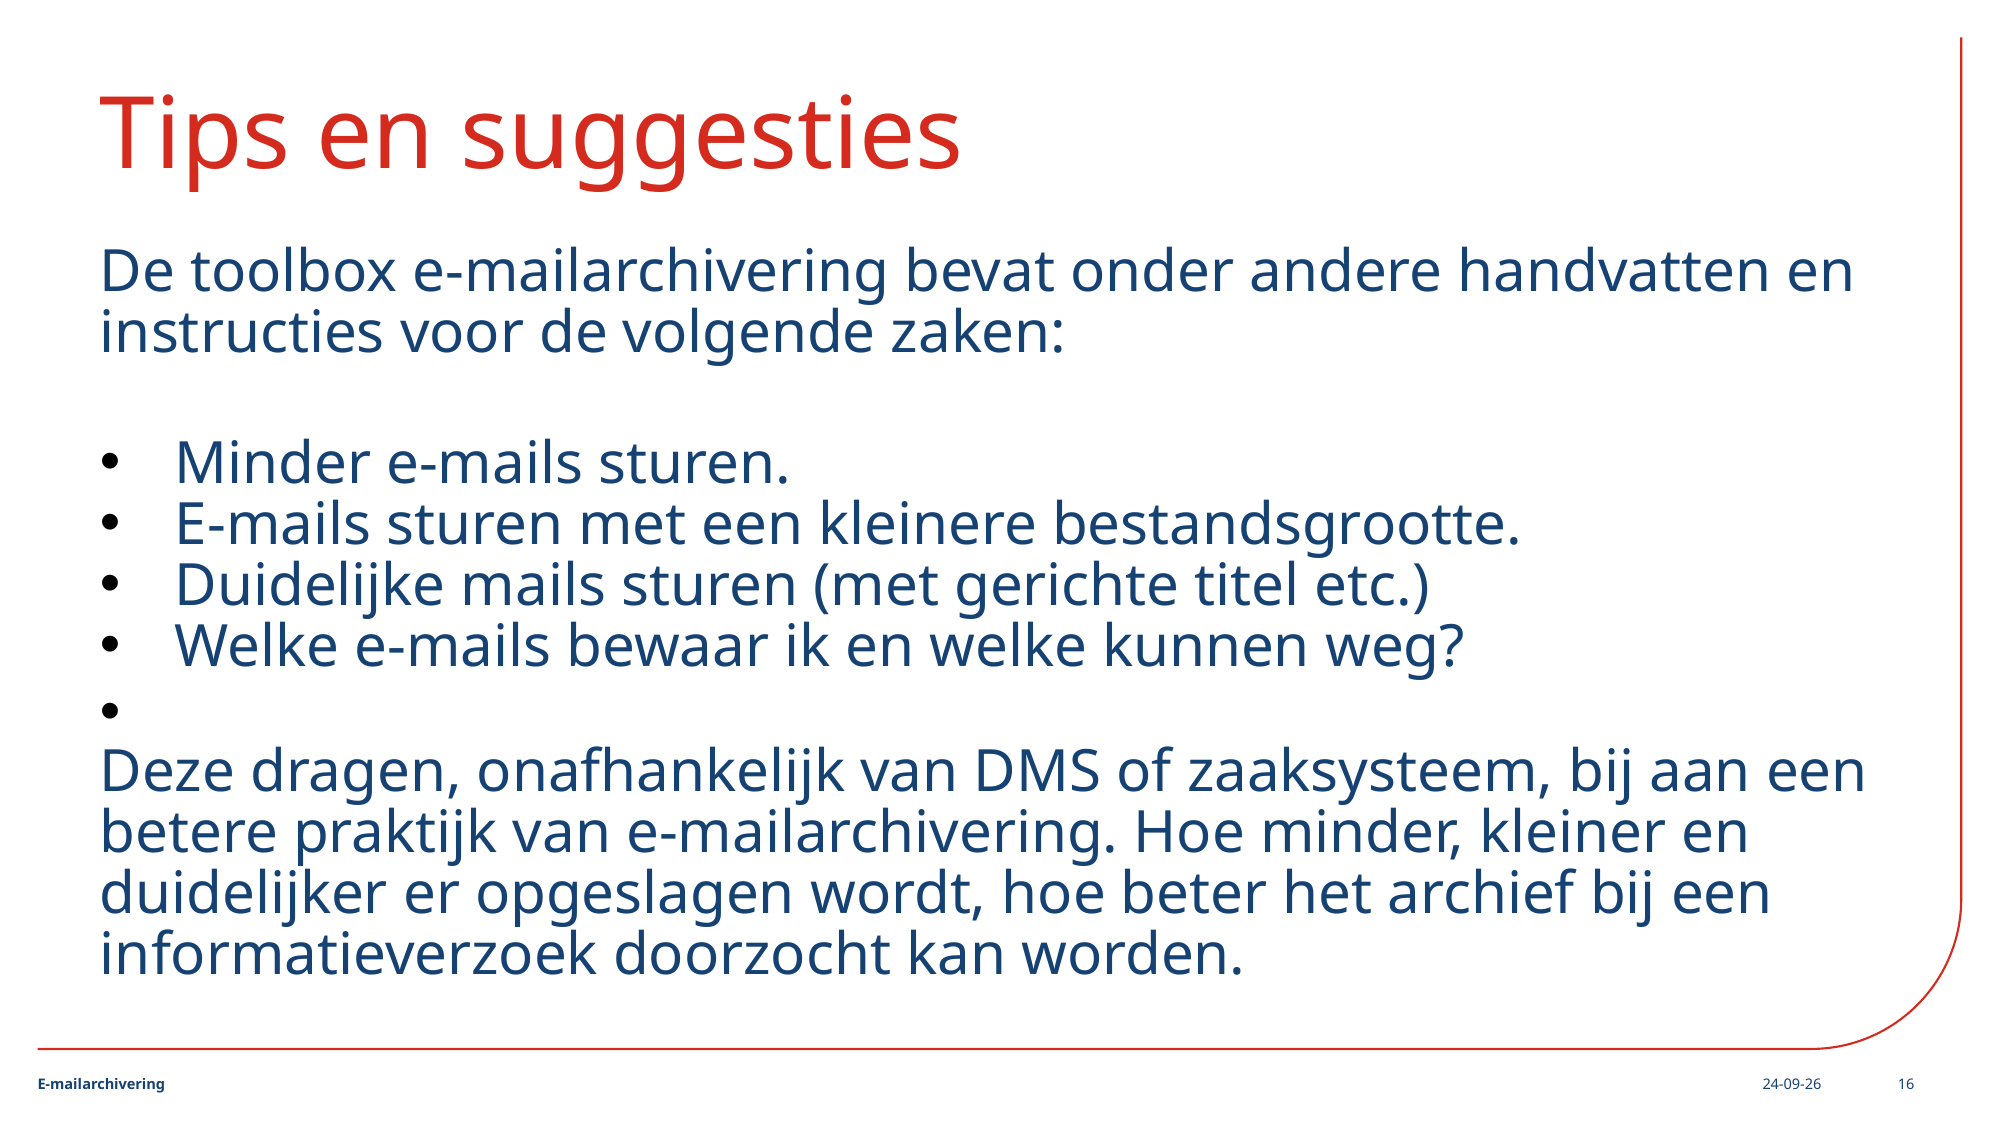

# Tips en suggesties
De toolbox e-mailarchivering bevat onder andere handvatten en instructies voor de volgende zaken:
Minder e-mails sturen.
E-mails sturen met een kleinere bestandsgrootte.
Duidelijke mails sturen (met gerichte titel etc.)
Welke e-mails bewaar ik en welke kunnen weg?
Deze dragen, onafhankelijk van DMS of zaaksysteem, bij aan een betere praktijk van e-mailarchivering. Hoe minder, kleiner en duidelijker er opgeslagen wordt, hoe beter het archief bij een informatieverzoek doorzocht kan worden.